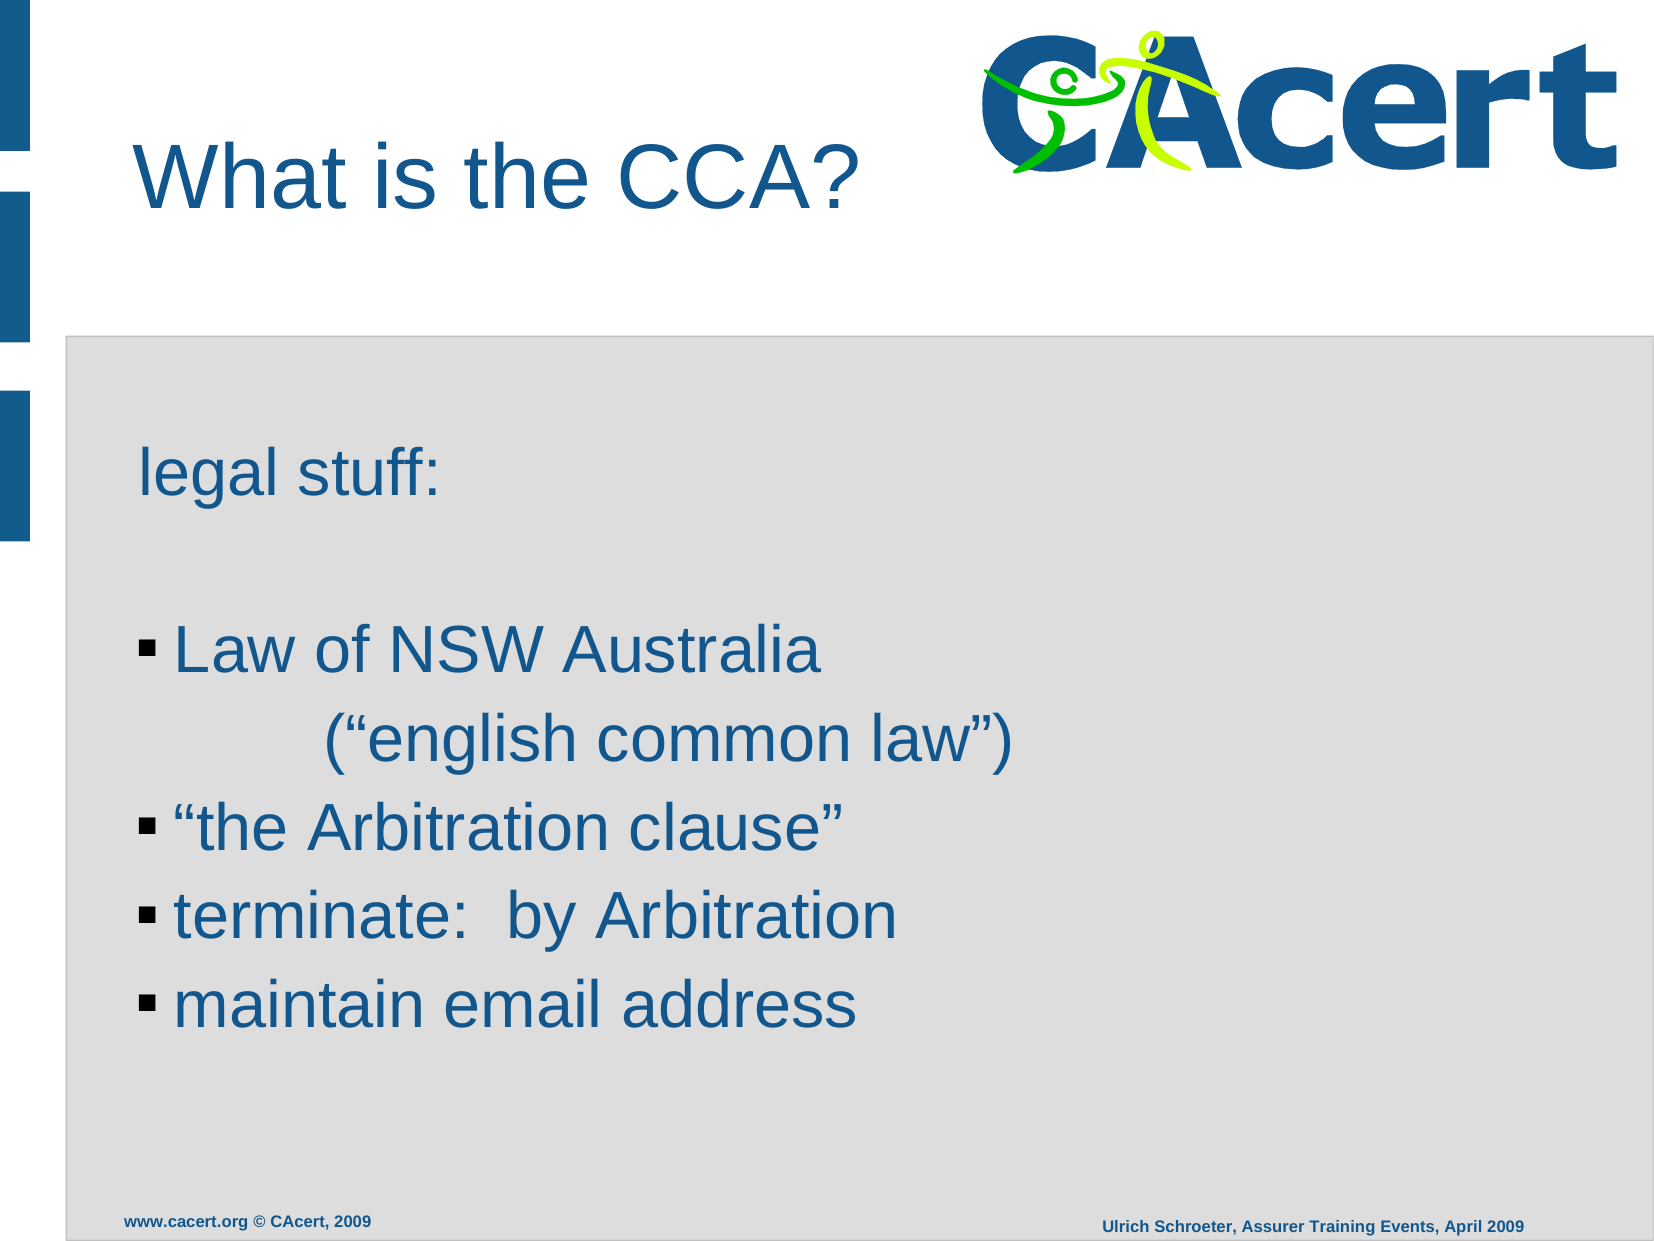

What is the CCA?
legal stuff:
 Law of NSW Australia
 (“english common law”)
 “the Arbitration clause”
 terminate: by Arbitration
 maintain email address